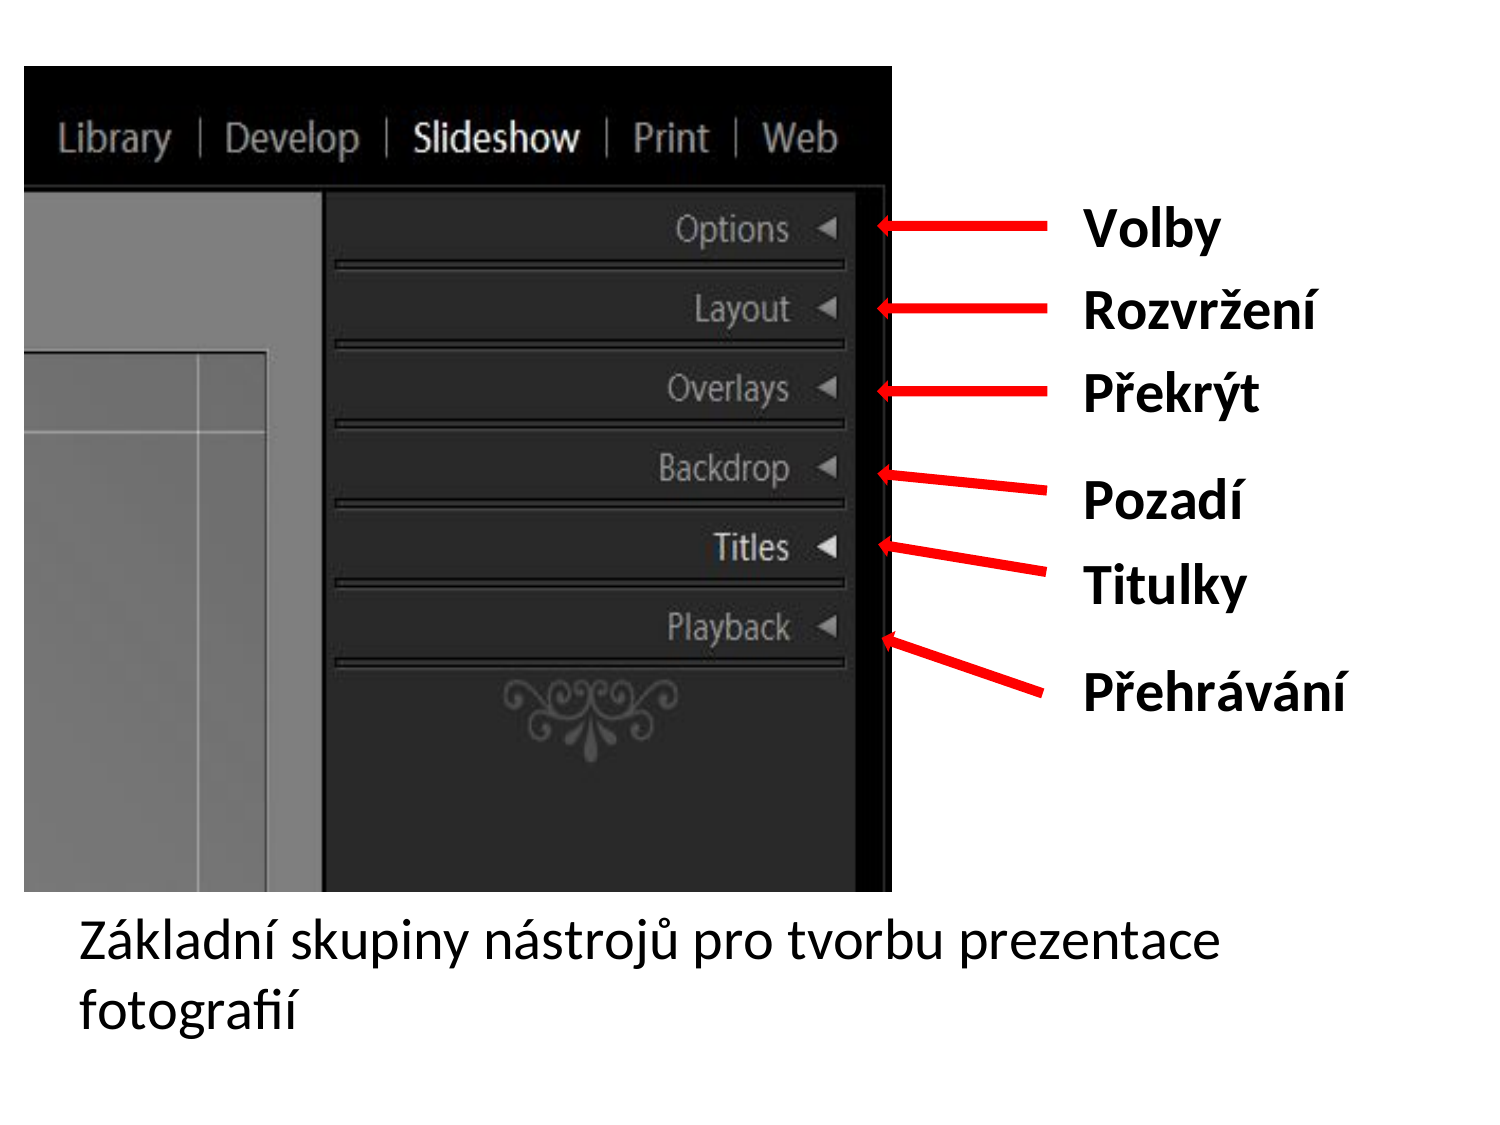

Volby
Rozvržení
Překrýt
Pozadí
Titulky
Přehrávání
Základní skupiny nástrojů pro tvorbu prezentace fotografií